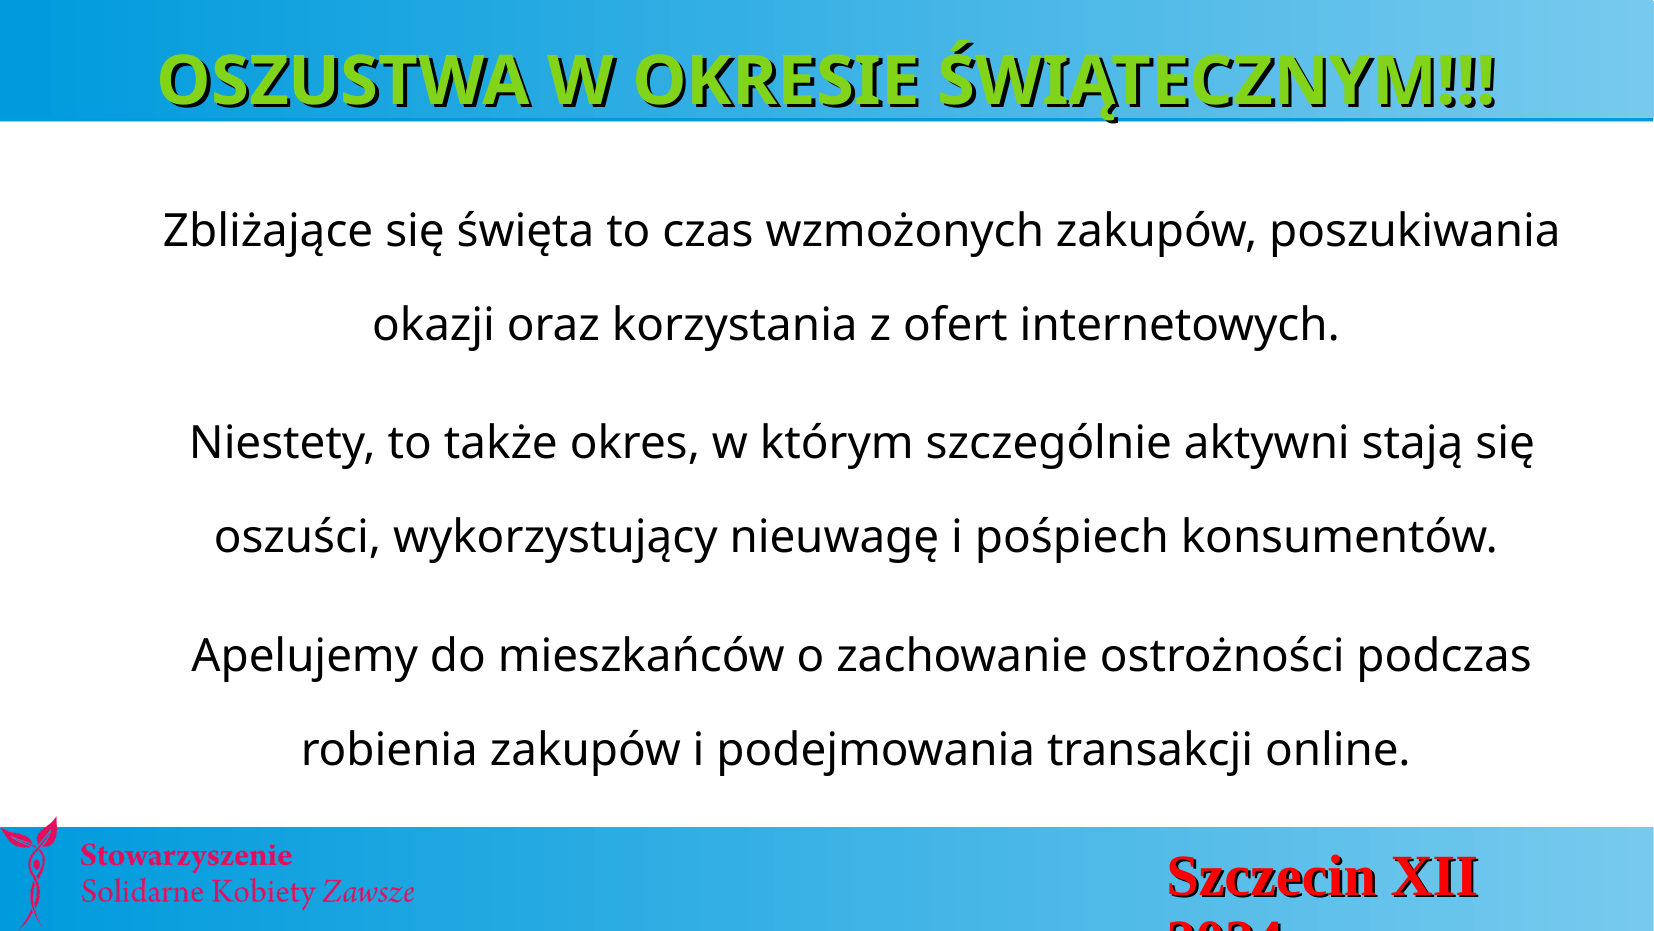

# OSZUSTWA W OKRESIE ŚWIĄTECZNYM!!!
Zbliżające się święta to czas wzmożonych zakupów, poszukiwania okazji oraz korzystania z ofert internetowych.
Niestety, to także okres, w którym szczególnie aktywni stają się oszuści, wykorzystujący nieuwagę i pośpiech konsumentów.
Apelujemy do mieszkańców o zachowanie ostrożności podczas robienia zakupów i podejmowania transakcji online.
Szczecin XII 2024
2